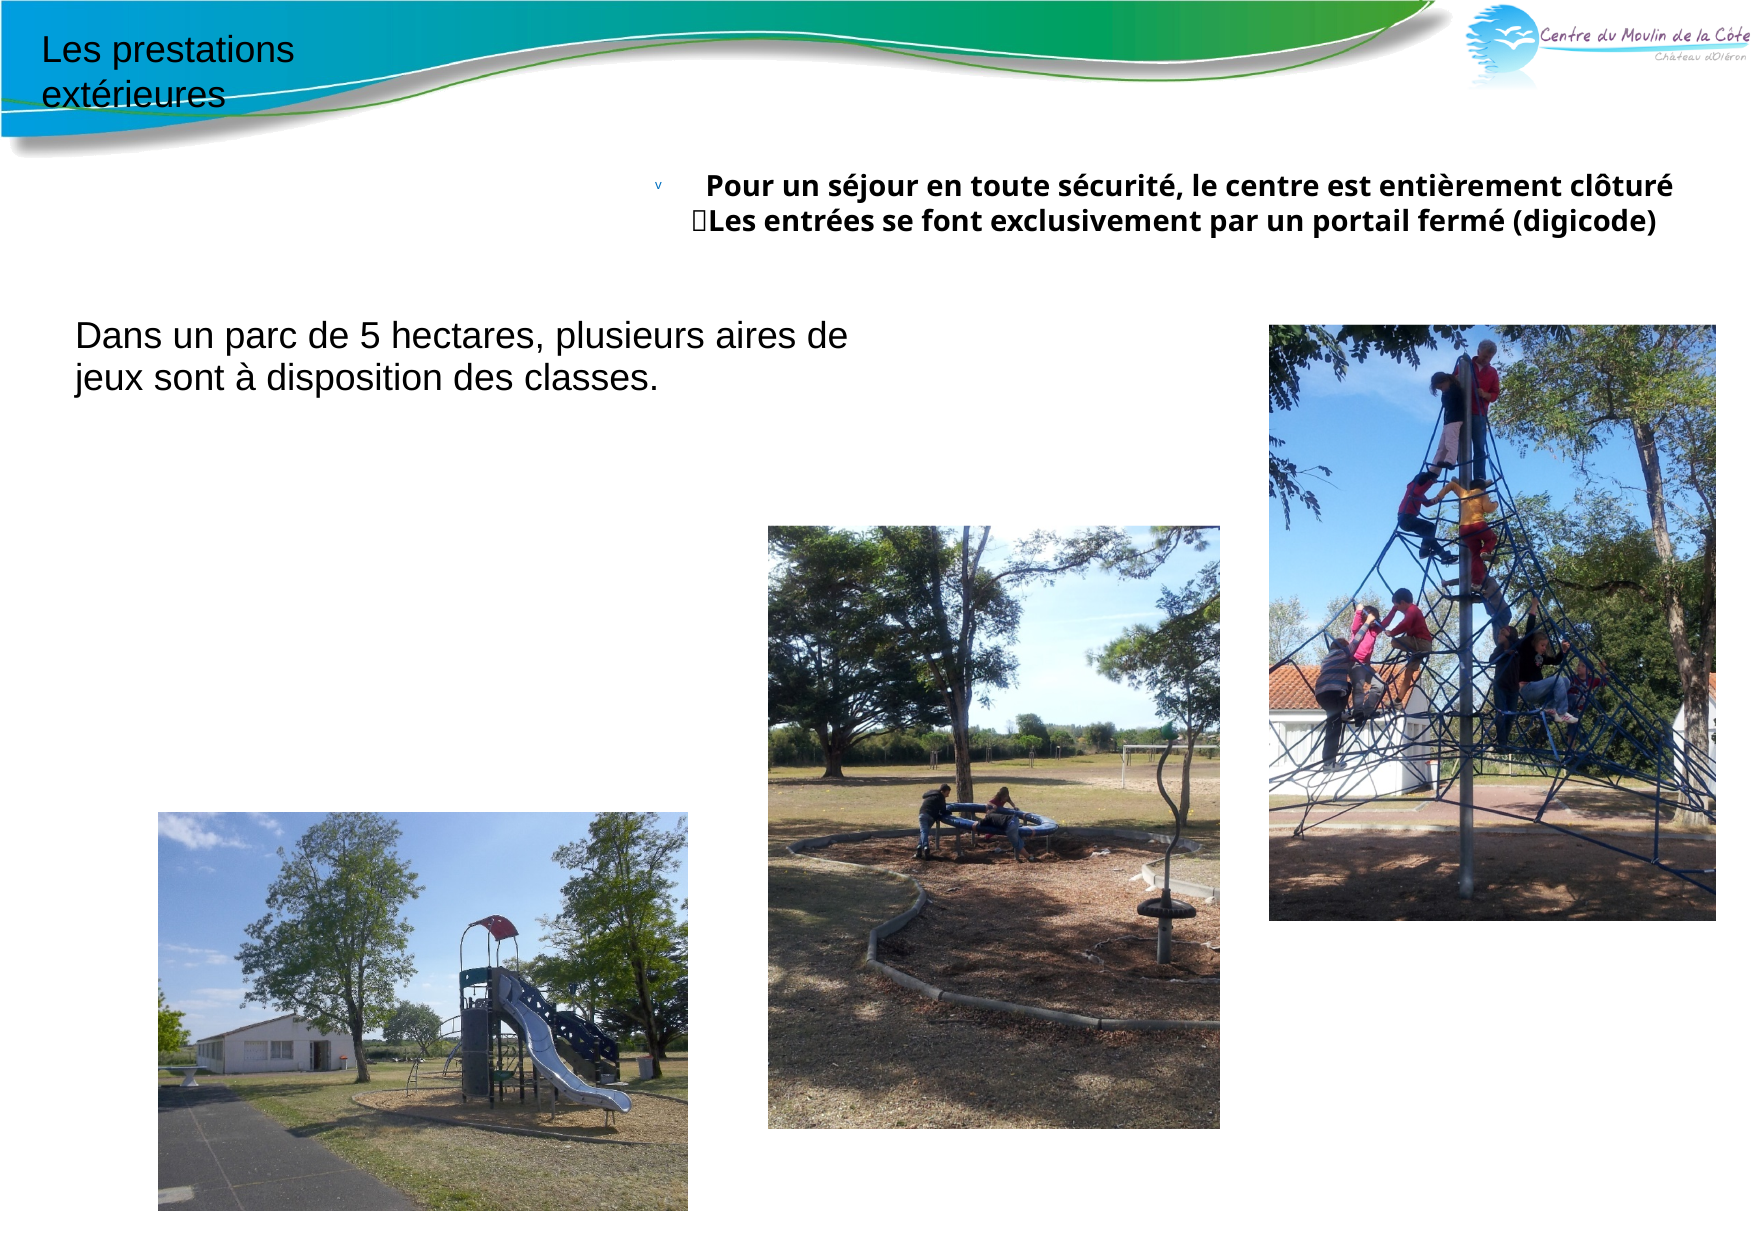

Les prestations extérieures
 Pour un séjour en toute sécurité, le centre est entièrement clôturé Les entrées se font exclusivement par un portail fermé (digicode)
| Dans un parc de 5 hectares, plusieurs aires de jeux sont à disposition des classes. |
| --- |